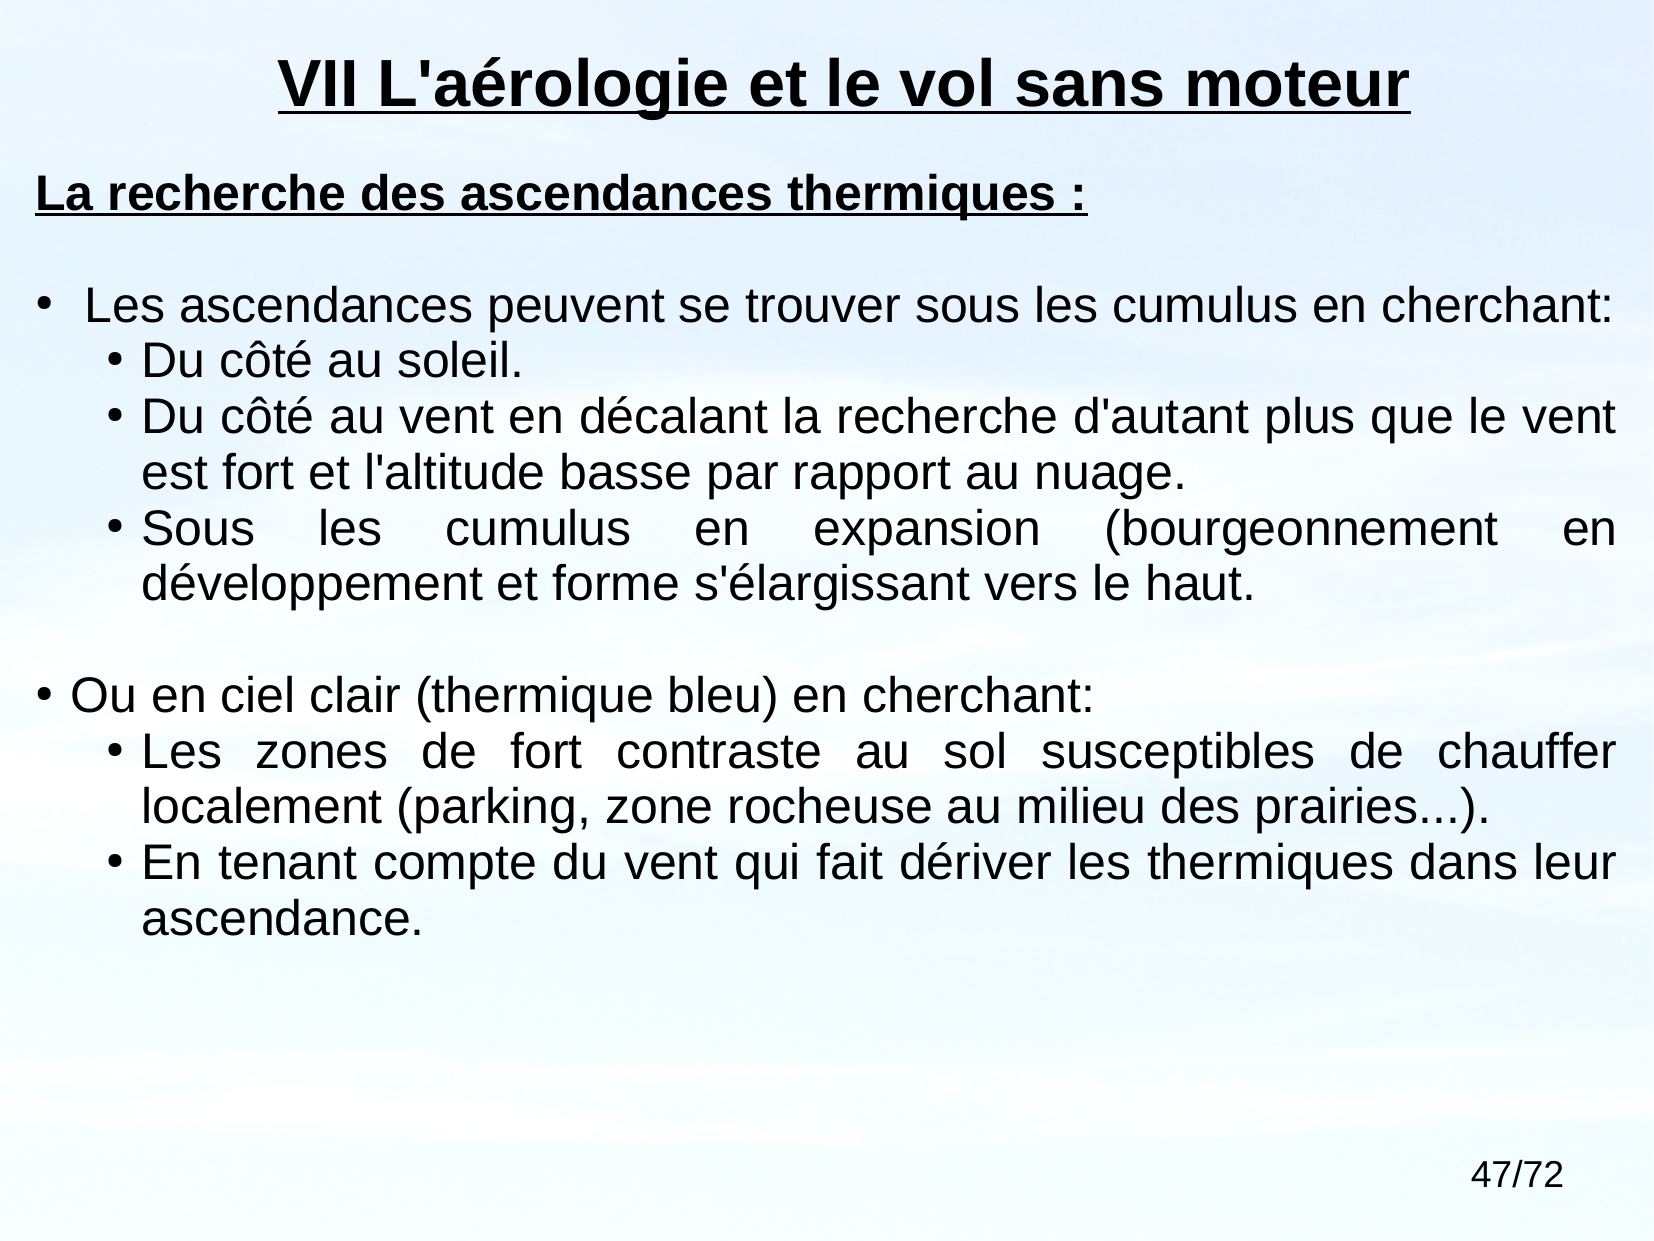

# VII L'aérologie et le vol sans moteur
La recherche des ascendances thermiques :
 Les ascendances peuvent se trouver sous les cumulus en cherchant:
Du côté au soleil.
Du côté au vent en décalant la recherche d'autant plus que le vent est fort et l'altitude basse par rapport au nuage.
Sous les cumulus en expansion (bourgeonnement en développement et forme s'élargissant vers le haut.
Ou en ciel clair (thermique bleu) en cherchant:
Les zones de fort contraste au sol susceptibles de chauffer localement (parking, zone rocheuse au milieu des prairies...).
En tenant compte du vent qui fait dériver les thermiques dans leur ascendance.